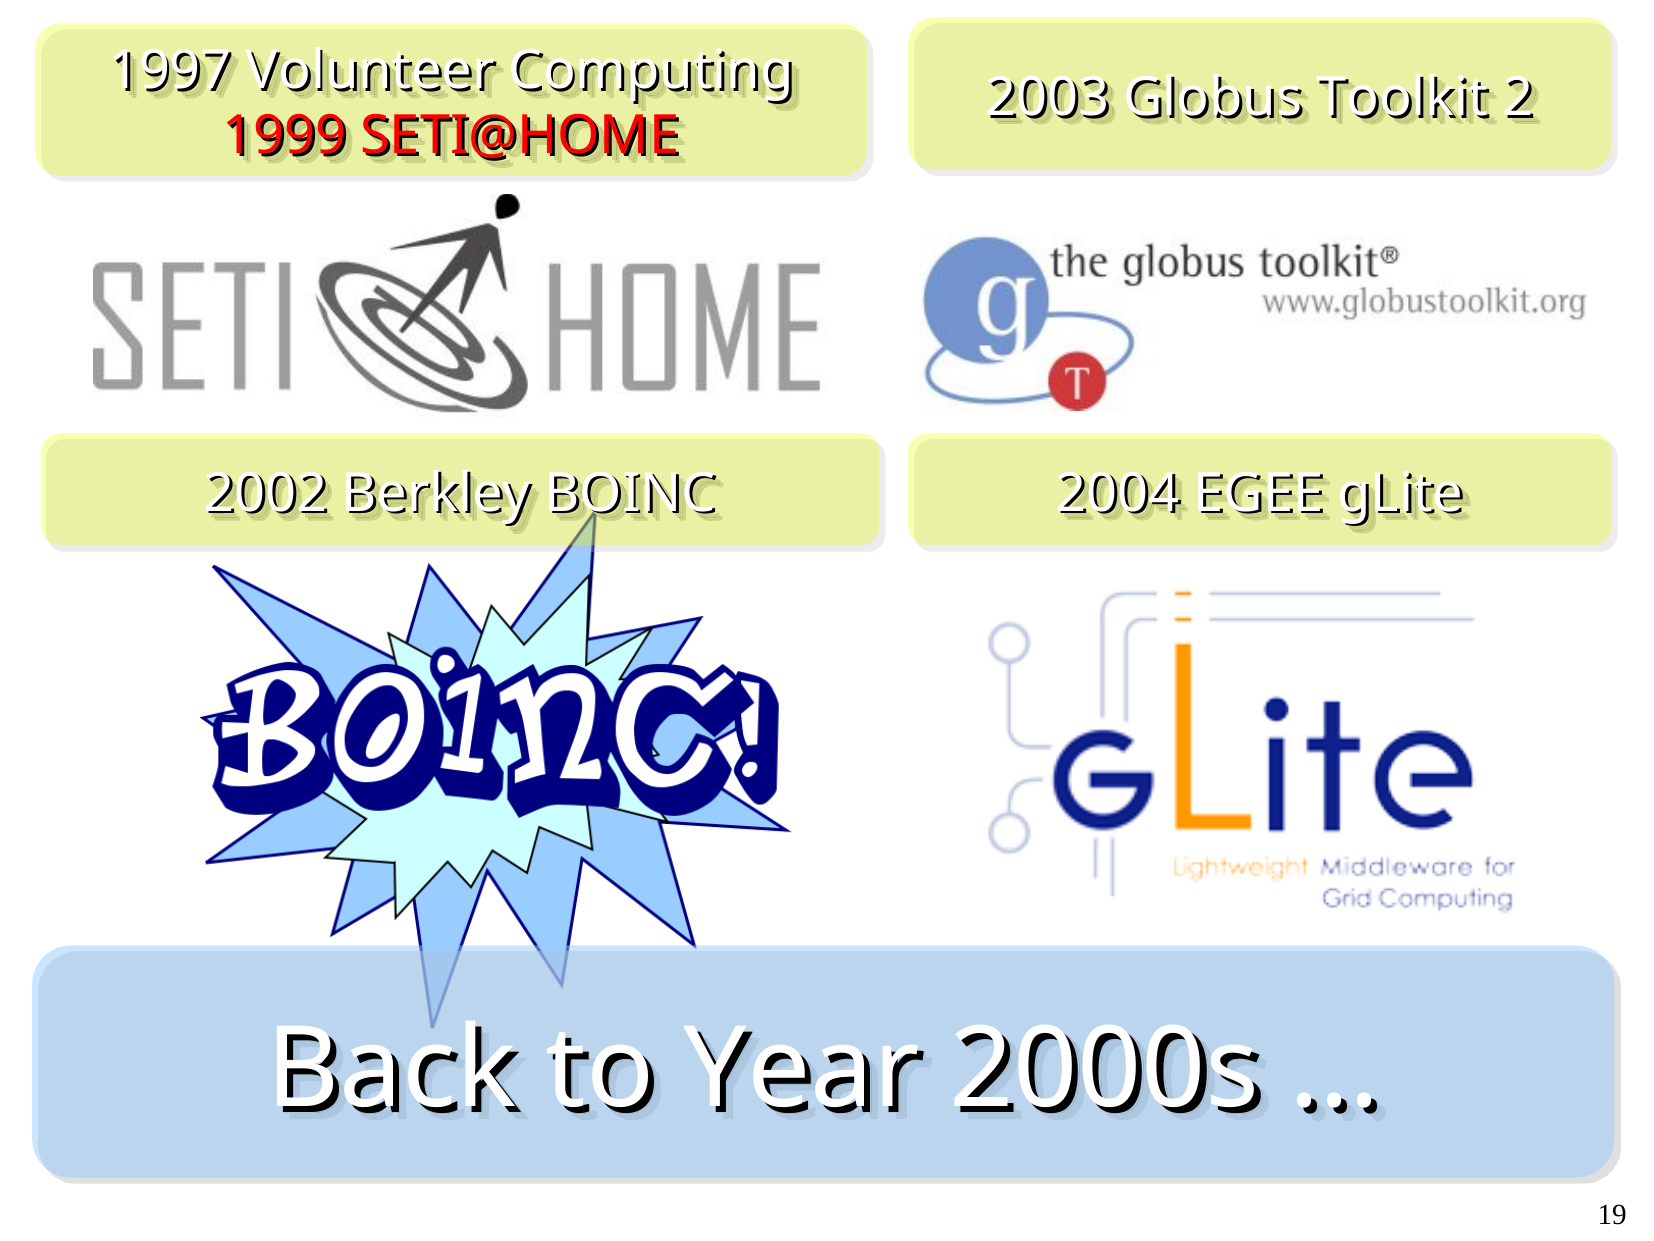

2003 Globus Toolkit 2
1997 Volunteer Computing
1999 SETI@HOME
2002 Berkley BOINC
2004 EGEE gLite
Back to Year 2000s ...
19